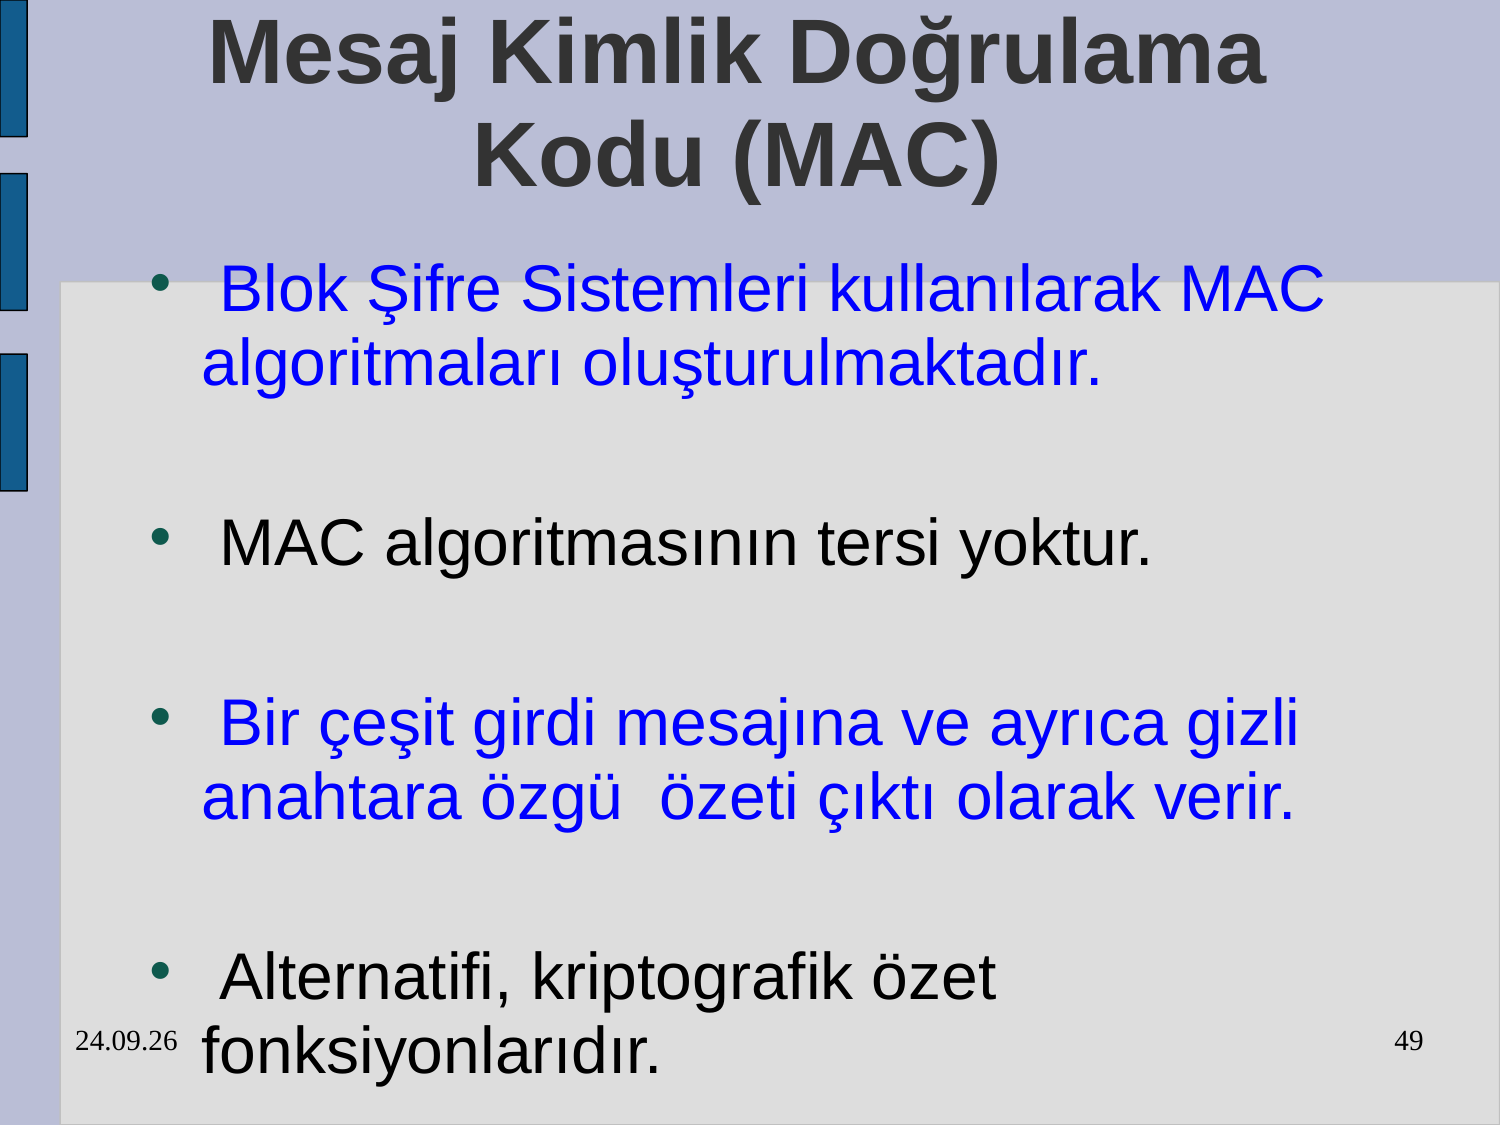

# Mesaj Kimlik Doğrulama Kodu (MAC)
 Blok Şifre Sistemleri kullanılarak MAC algoritmaları oluşturulmaktadır.
 MAC algoritmasının tersi yoktur.
 Bir çeşit girdi mesajına ve ayrıca gizli anahtara özgü özeti çıktı olarak verir.
 Alternatifi, kriptografik özet fonksiyonlarıdır.
49